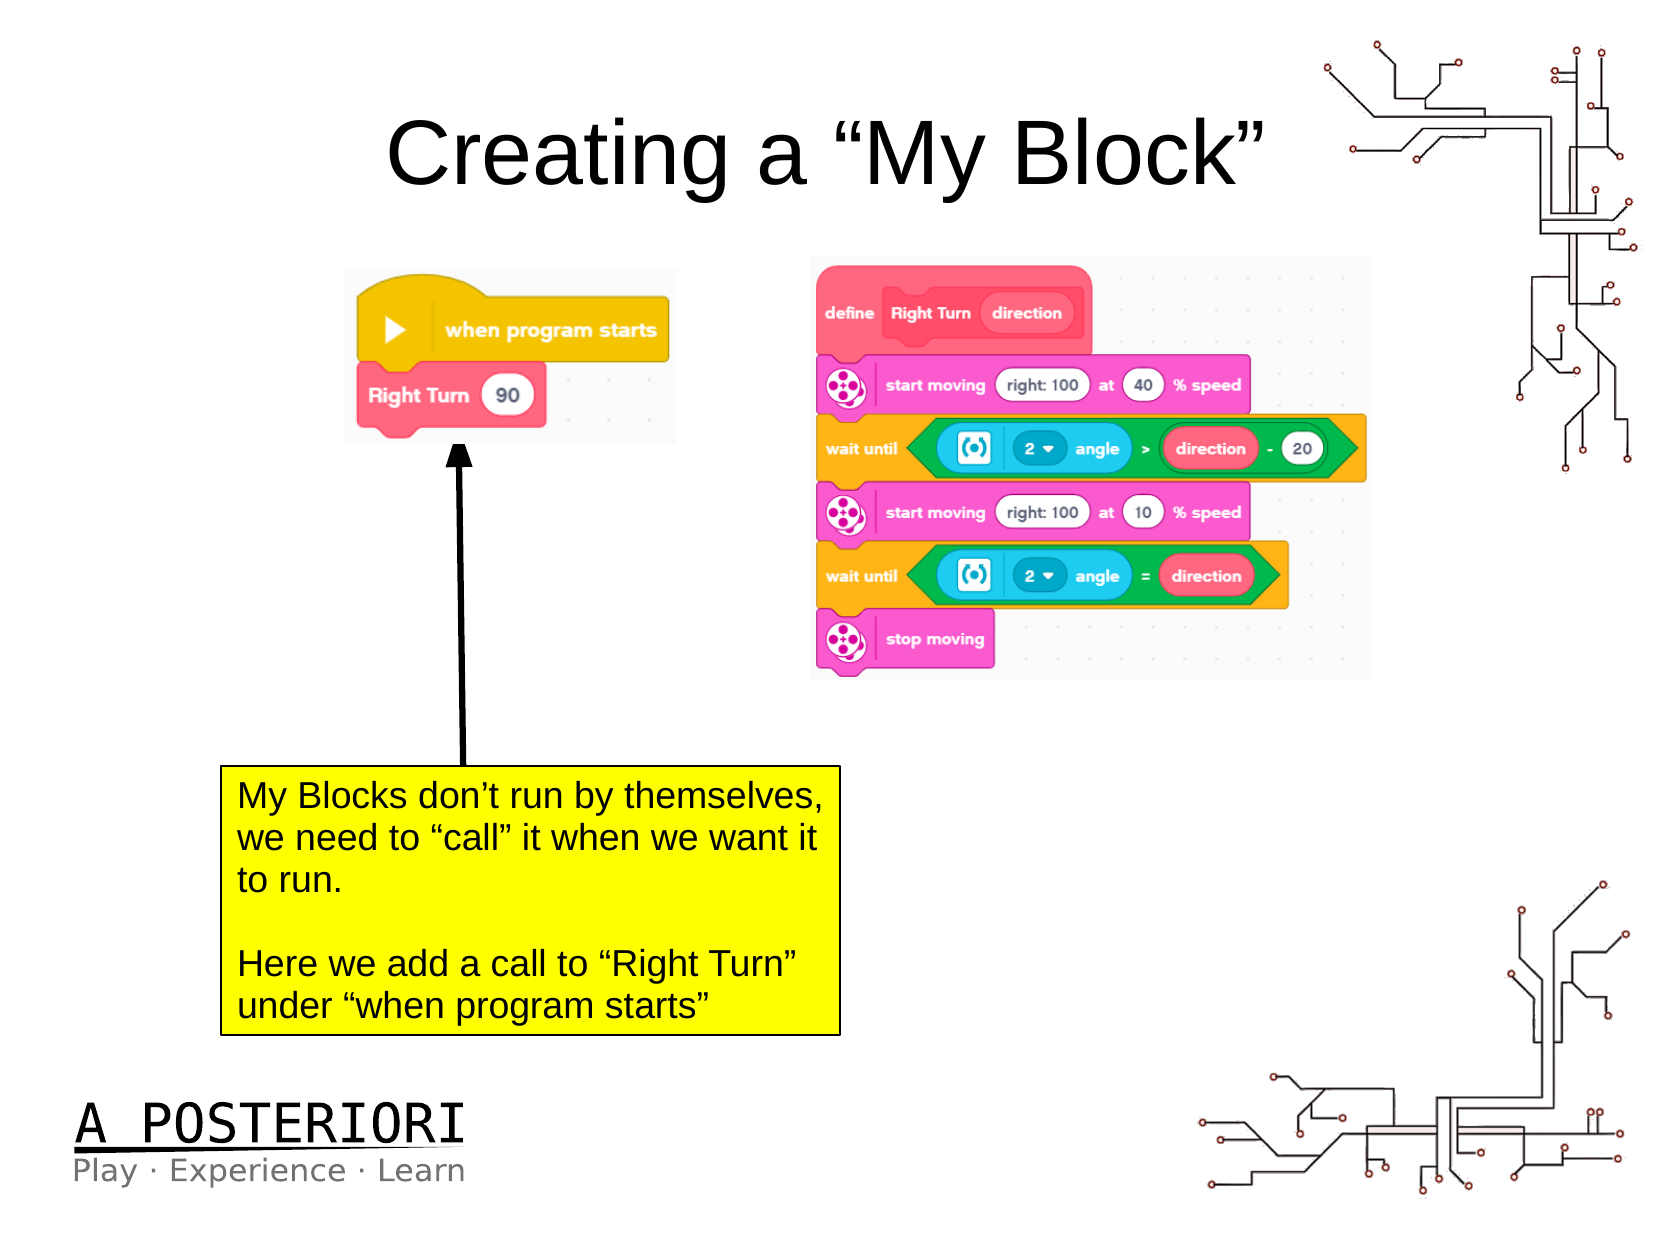

# Creating a “My Block”
My Blocks don’t run by themselves,
we need to “call” it when we want it
to run.
Here we add a call to “Right Turn”
under “when program starts”